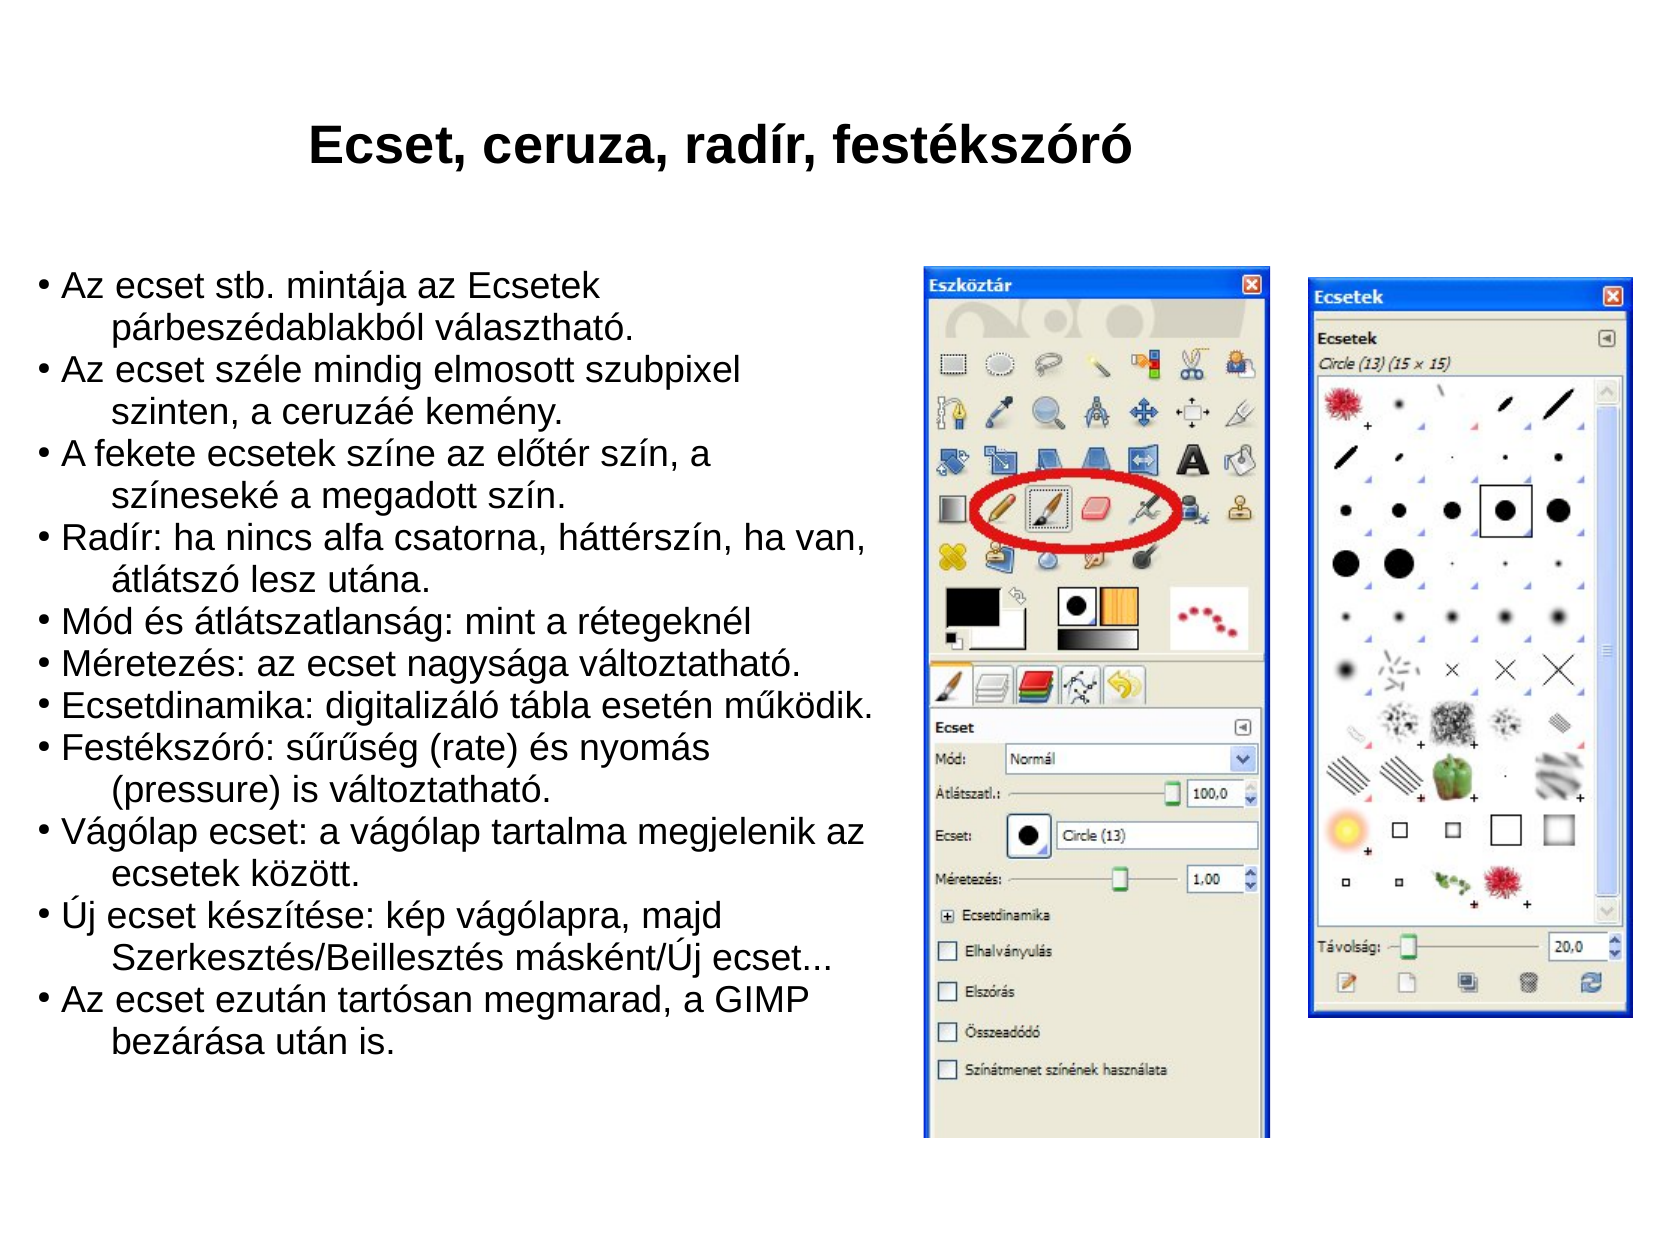

Ecset, ceruza, radír, festékszóró
 Az ecset stb. mintája az Ecsetek
	párbeszédablakból választható.
 Az ecset széle mindig elmosott szubpixel
	szinten, a ceruzáé kemény.
 A fekete ecsetek színe az előtér szín, a
	színeseké a megadott szín.
 Radír: ha nincs alfa csatorna, háttérszín, ha van,
	átlátszó lesz utána.
 Mód és átlátszatlanság: mint a rétegeknél
 Méretezés: az ecset nagysága változtatható.
 Ecsetdinamika: digitalizáló tábla esetén működik.
 Festékszóró: sűrűség (rate) és nyomás
	(pressure) is változtatható.
 Vágólap ecset: a vágólap tartalma megjelenik az
	ecsetek között.
 Új ecset készítése: kép vágólapra, majd
	Szerkesztés/Beillesztés másként/Új ecset...
 Az ecset ezután tartósan megmarad, a GIMP
	bezárása után is.